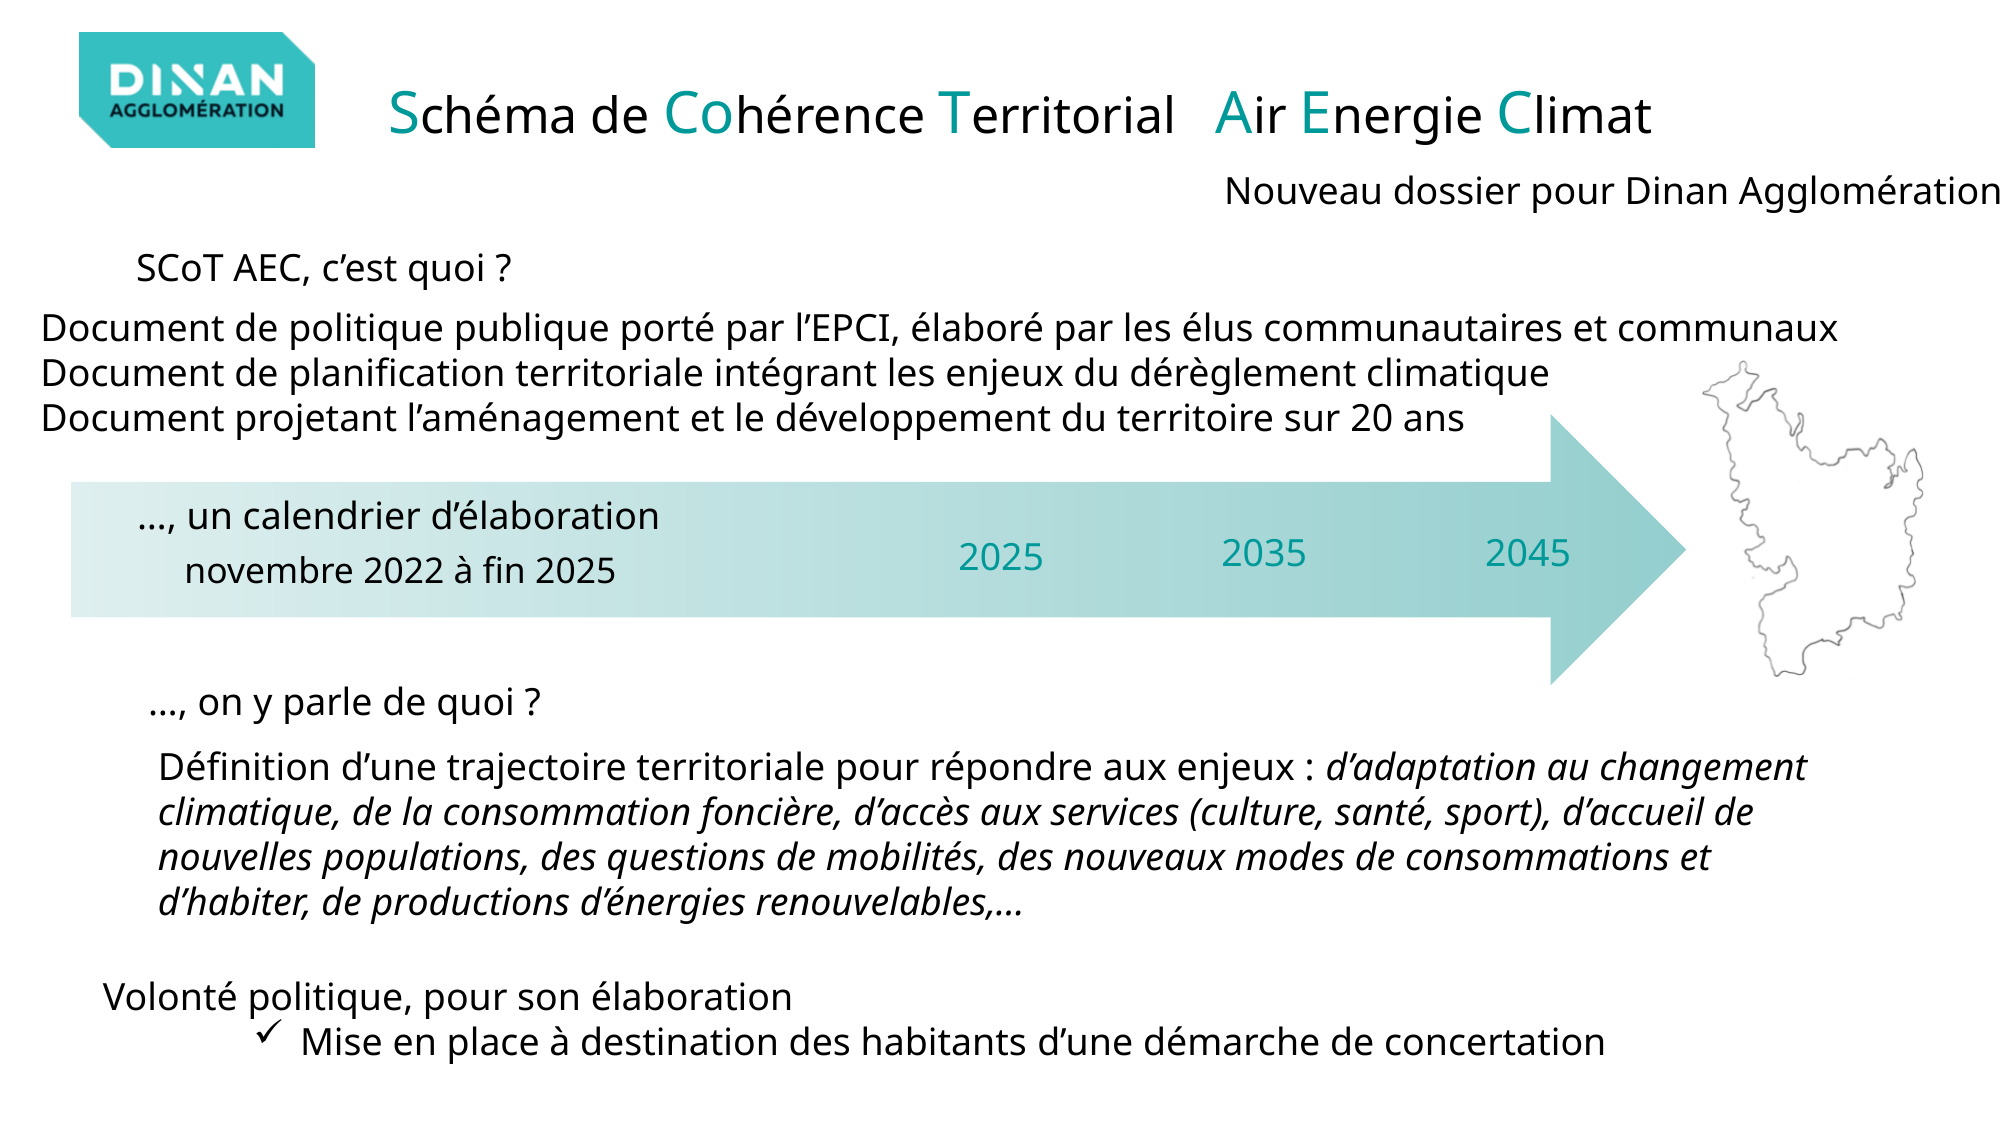

Schéma de Cohérence Territorial Air Energie Climat
Nouveau dossier pour Dinan Agglomération
SCoT AEC, c’est quoi ?
Document de politique publique porté par l’EPCI, élaboré par les élus communautaires et communaux
Document de planification territoriale intégrant les enjeux du dérèglement climatique
Document projetant l’aménagement et le développement du territoire sur 20 ans
2045
2035
2025
…, un calendrier d’élaboration
novembre 2022 à fin 2025
…, on y parle de quoi ?
Définition d’une trajectoire territoriale pour répondre aux enjeux : d’adaptation au changement climatique, de la consommation foncière, d’accès aux services (culture, santé, sport), d’accueil de nouvelles populations, des questions de mobilités, des nouveaux modes de consommations et d’habiter, de productions d’énergies renouvelables,…
Volonté politique, pour son élaboration
Mise en place à destination des habitants d’une démarche de concertation